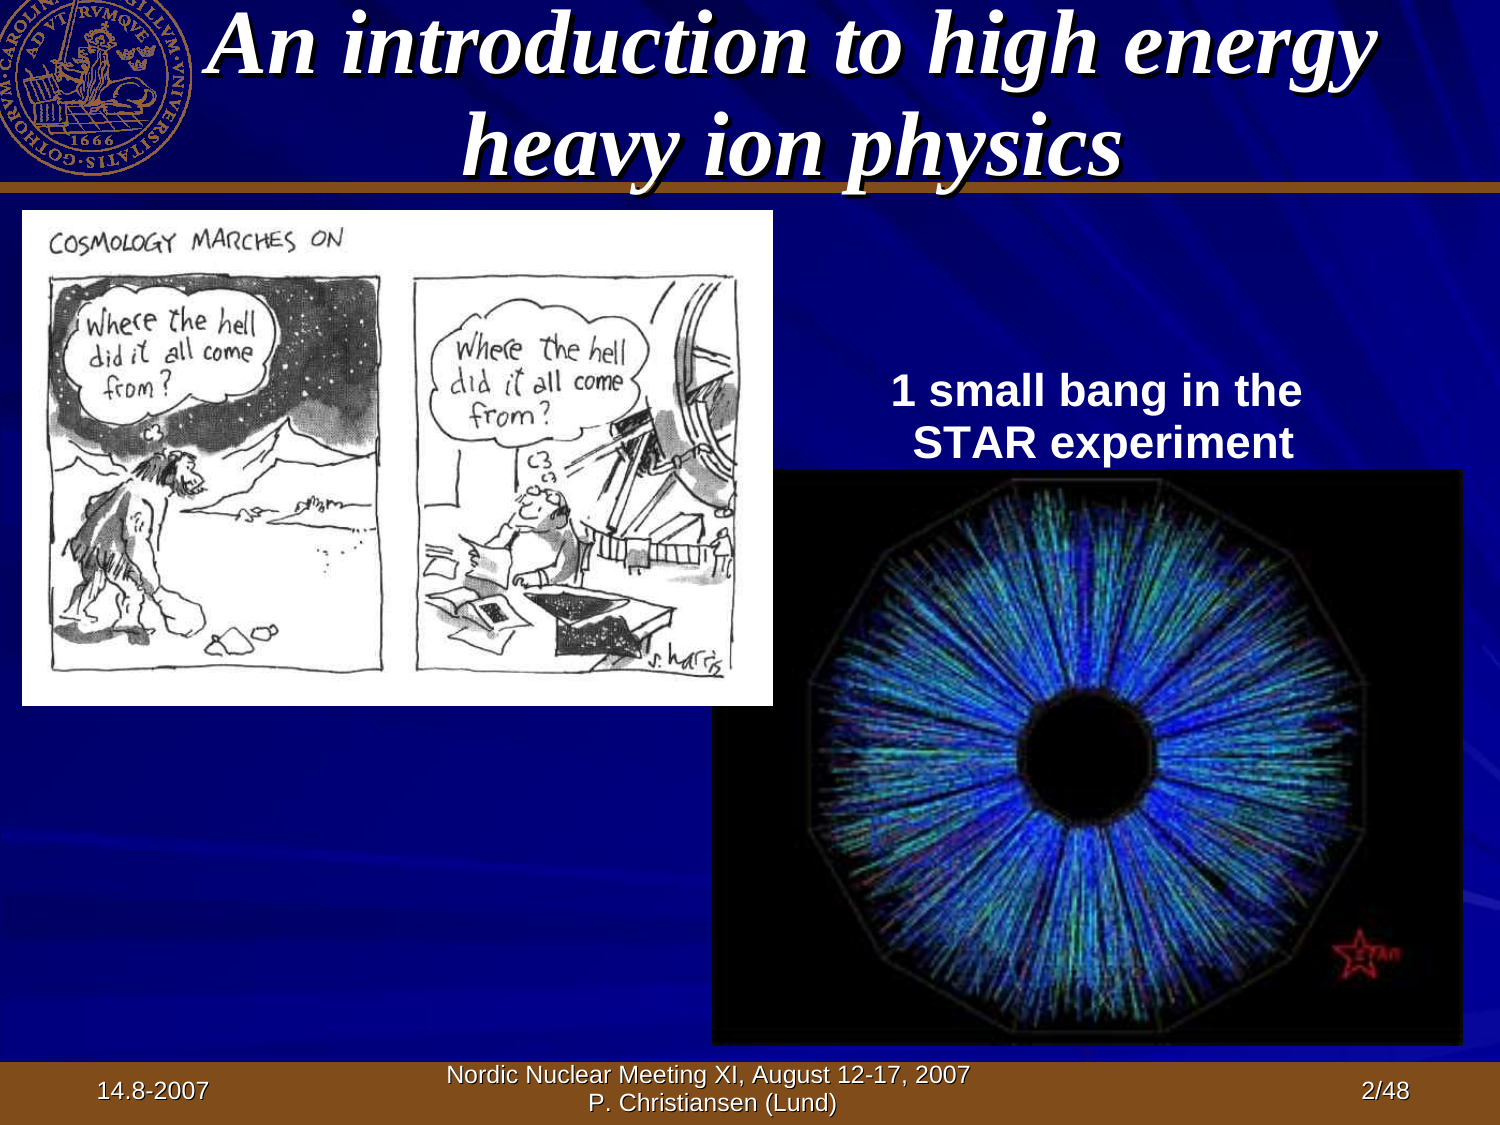

# An introduction to high energy heavy ion physics
1 small bang in the
STAR experiment
2